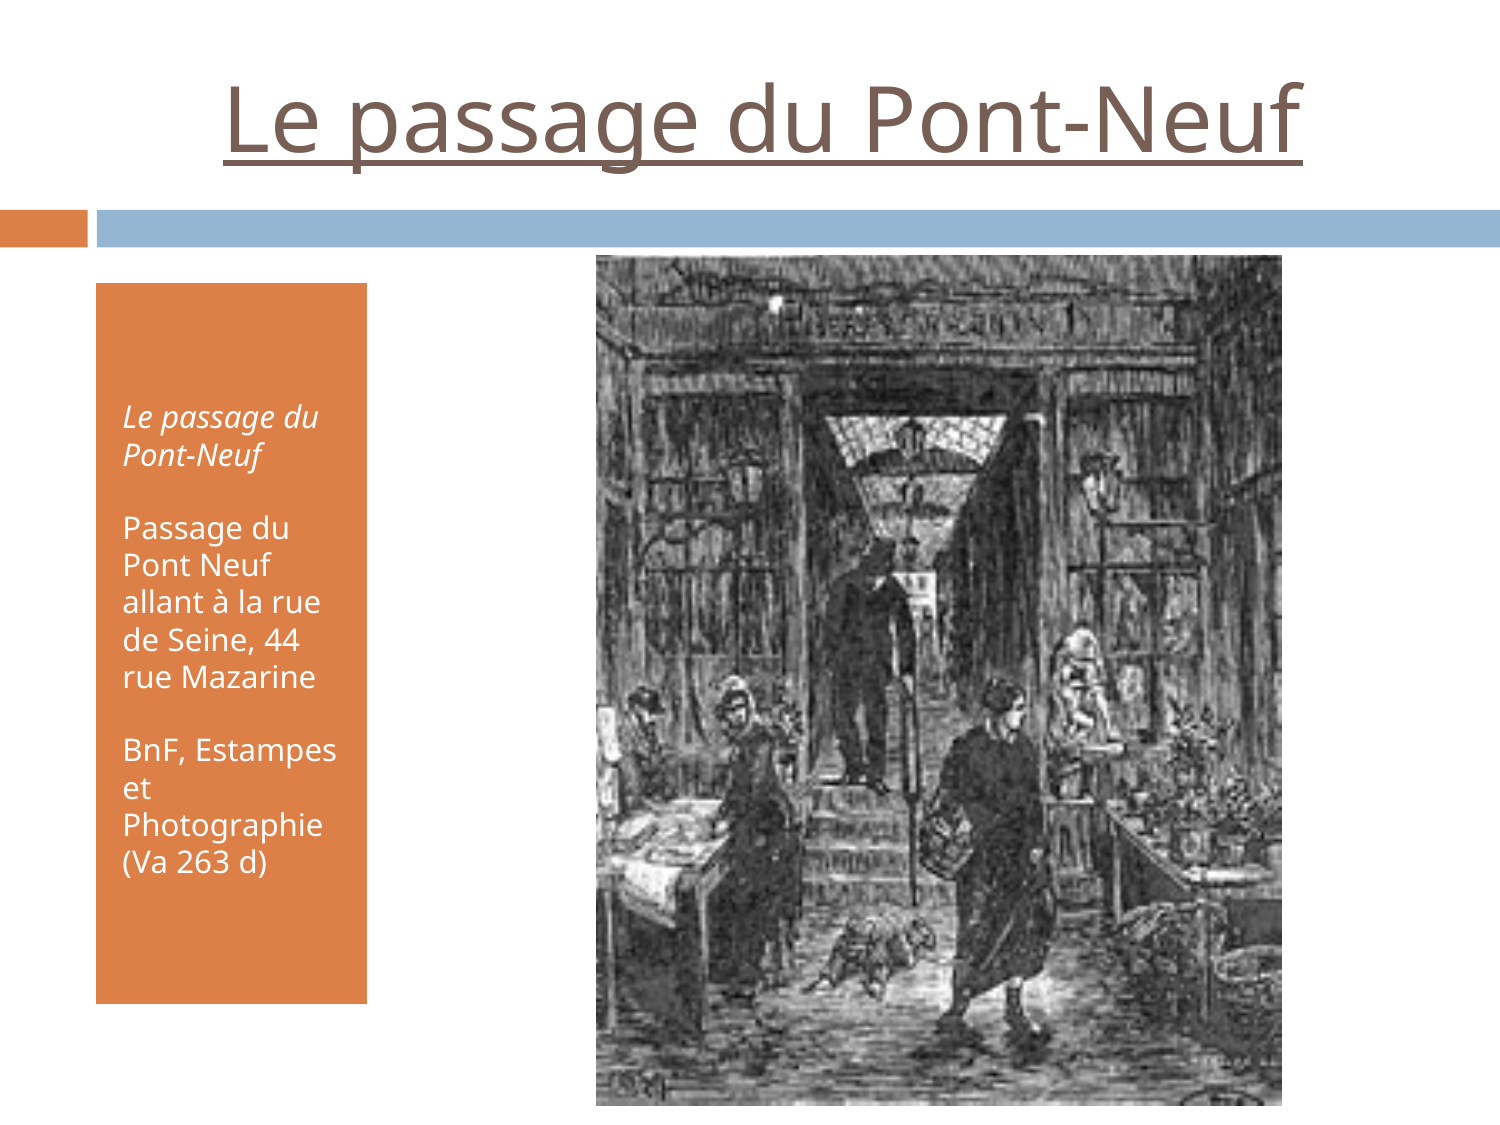

# Le passage du Pont-Neuf
Le passage du Pont-Neuf
Passage du Pont Neuf allant à la rue de Seine, 44 rue Mazarine
BnF, Estampes et Photographie (Va 263 d)